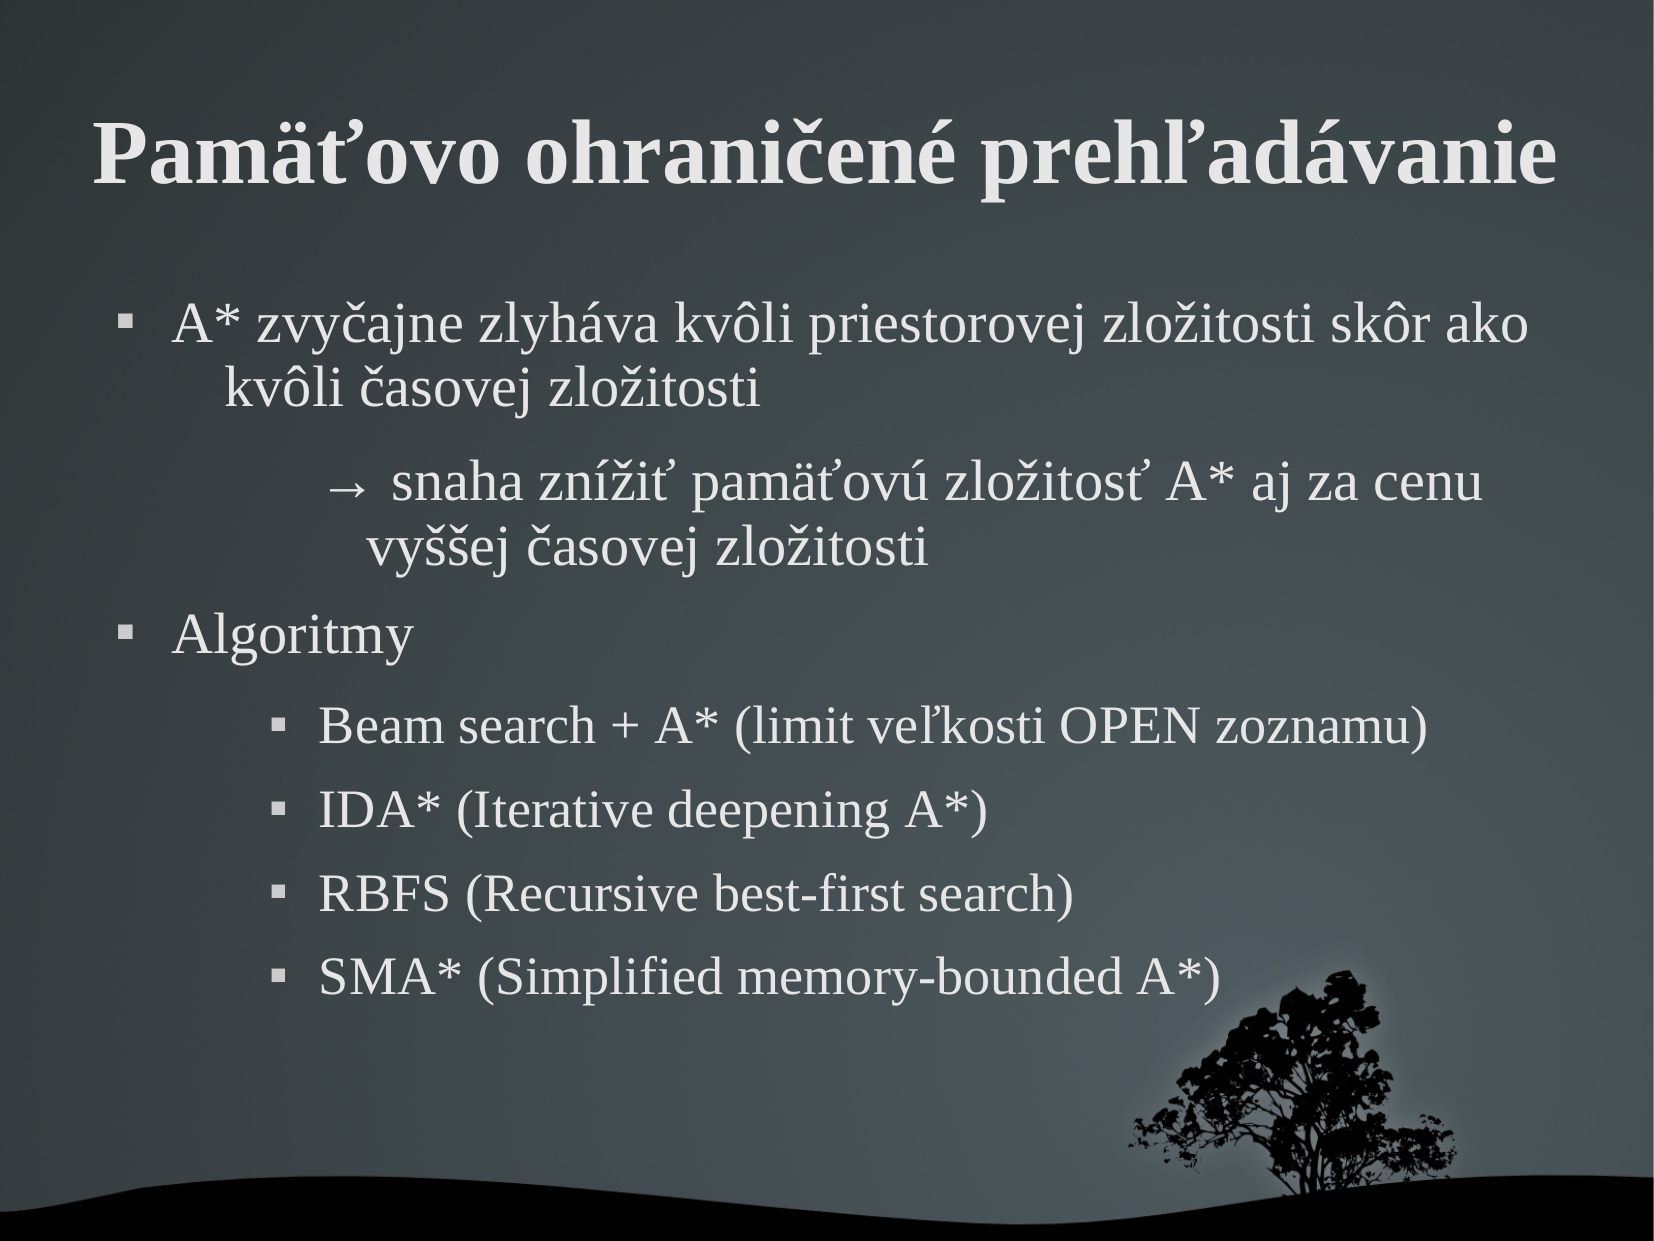

# Pamäťovo ohraničené prehľadávanie
A* zvyčajne zlyháva kvôli priestorovej zložitosti skôr ako kvôli časovej zložitosti
→ snaha znížiť pamäťovú zložitosť A* aj za cenu vyššej časovej zložitosti
Algoritmy
Beam search + A* (limit veľkosti OPEN zoznamu)
IDA* (Iterative deepening A*)
RBFS (Recursive best-first search)
SMA* (Simplified memory-bounded A*)